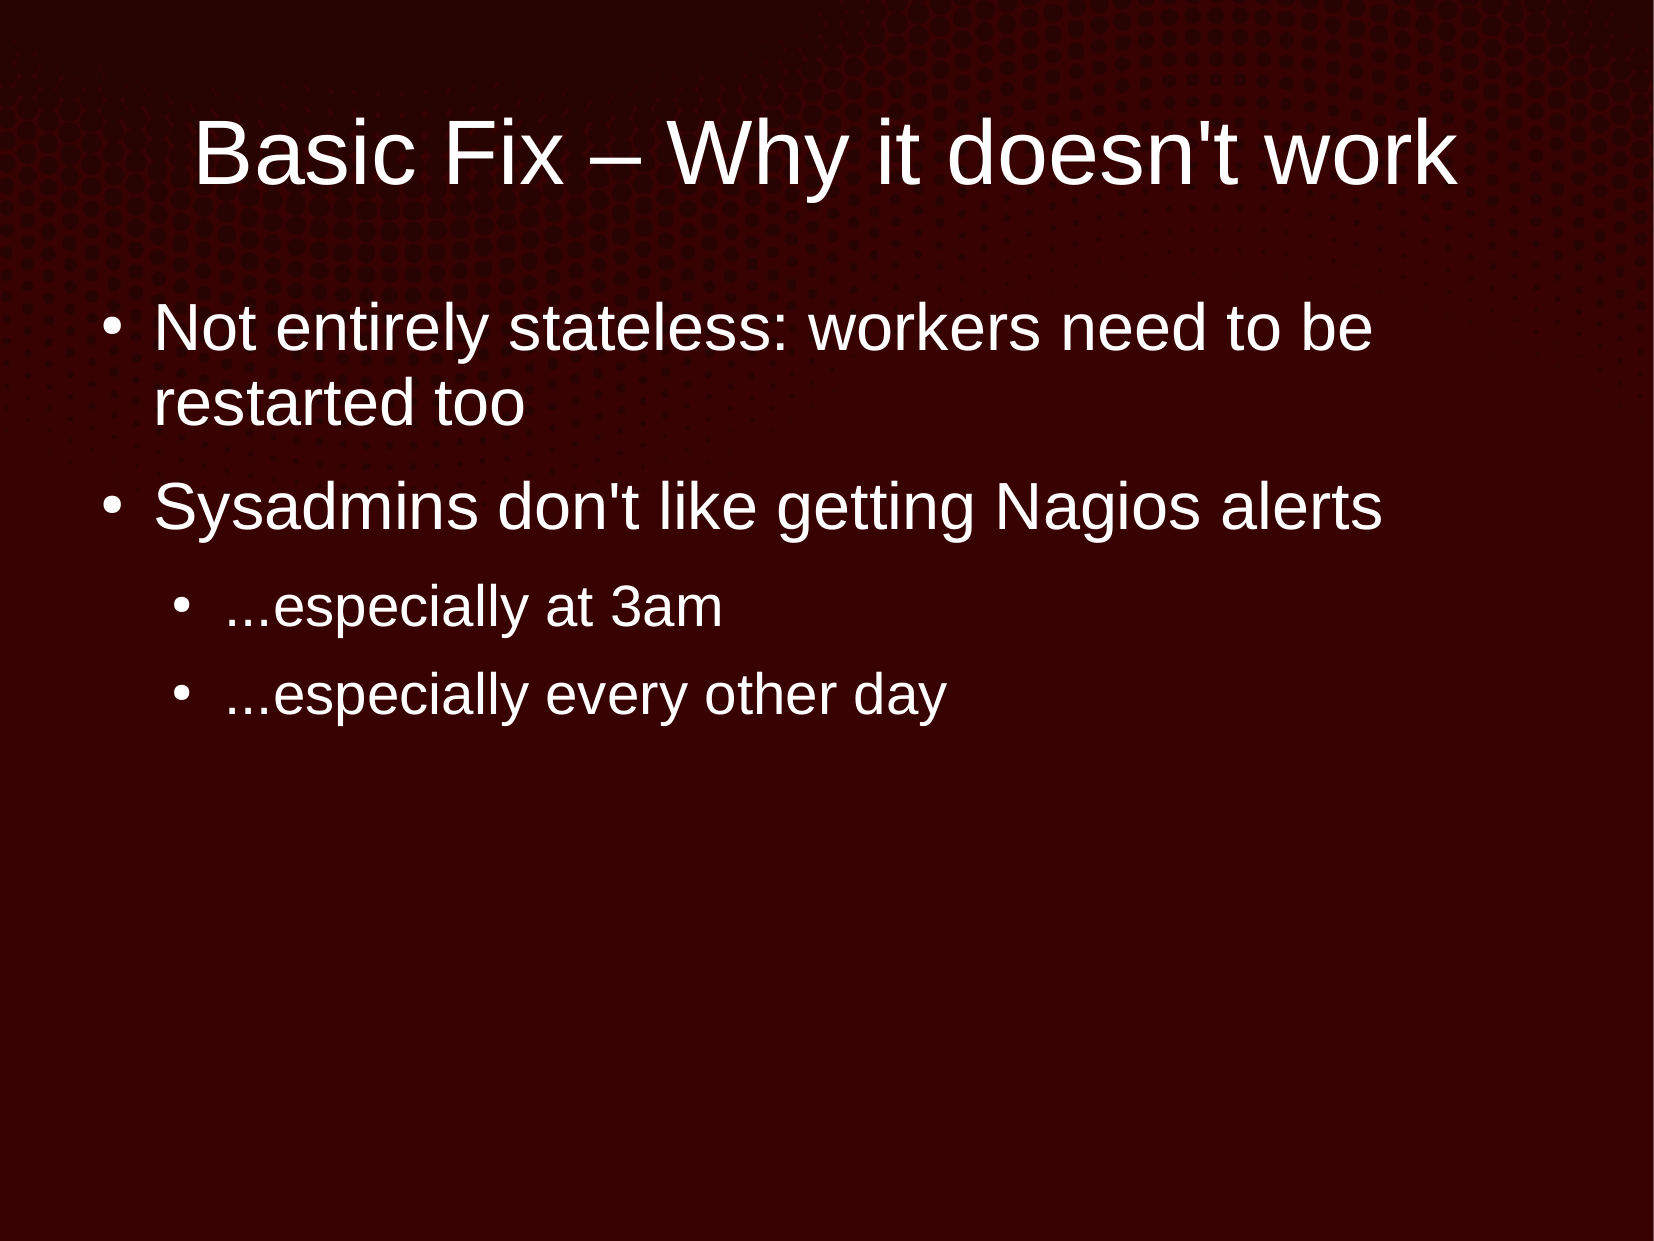

# Basic Fix – Why it doesn't work
Not entirely stateless: workers need to be restarted too
Sysadmins don't like getting Nagios alerts
...especially at 3am
...especially every other day